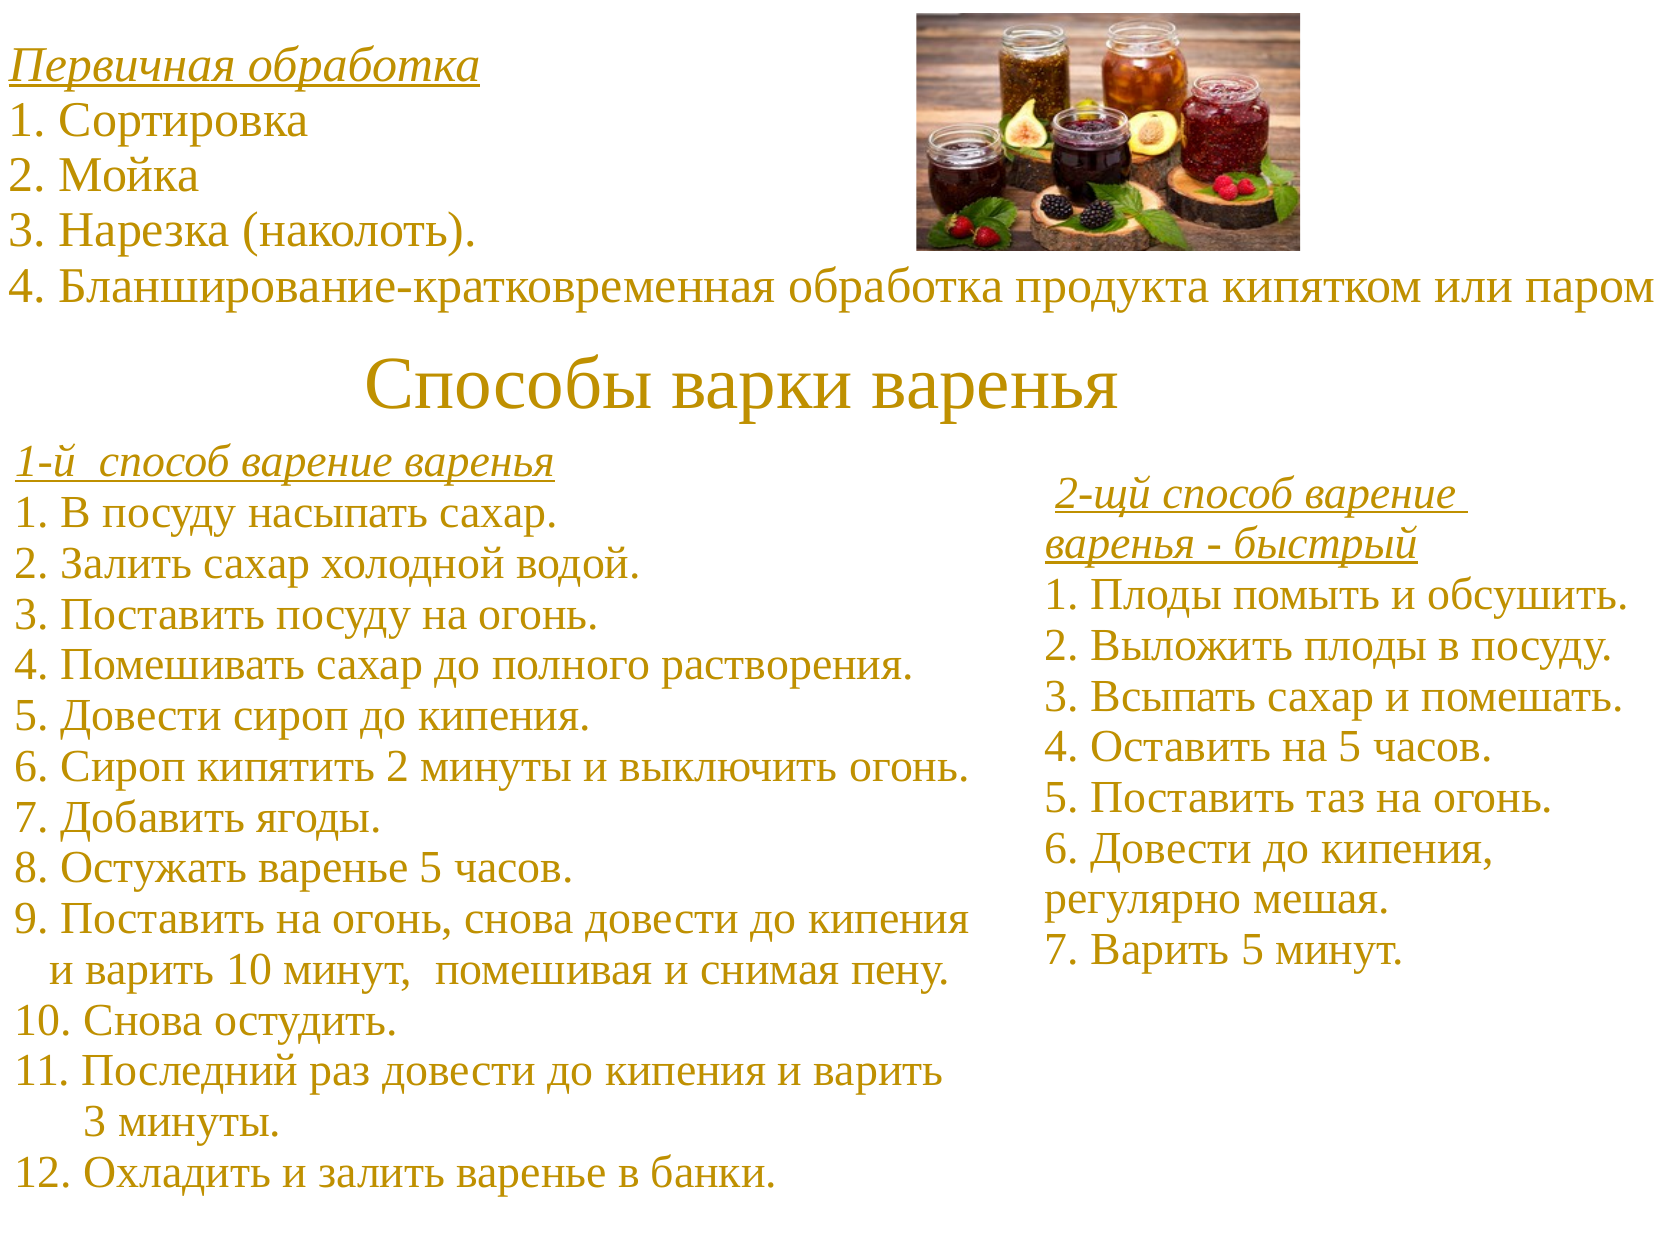

Первичная обработка
1. Сортировка
2. Мойка
3. Нарезка (наколоть).
4. Бланширование-кратковременная обработка продукта кипятком или паром.
Способы варки варенья
1-й способ варение варенья
1. В посуду насыпать сахар.
2. Залить сахар холодной водой.
3. Поставить посуду на огонь.
4. Помешивать сахар до полного растворения.
5. Довести сироп до кипения.
6. Сироп кипятить 2 минуты и выключить огонь.
7. Добавить ягоды.
8. Остужать варенье 5 часов.
9. Поставить на огонь, снова довести до кипения
 и варить 10 минут, помешивая и снимая пену.
10. Снова остудить.
11. Последний раз довести до кипения и варить
 3 минуты.
12. Охладить и залить варенье в банки.
 2-щй способ варение
варенья - быстрый
1. Плоды помыть и обсушить.
2. Выложить плоды в посуду.
3. Всыпать сахар и помешать.
4. Оставить на 5 часов.
5. Поставить таз на огонь.
6. Довести до кипения,
регулярно мешая.
7. Варить 5 минут.